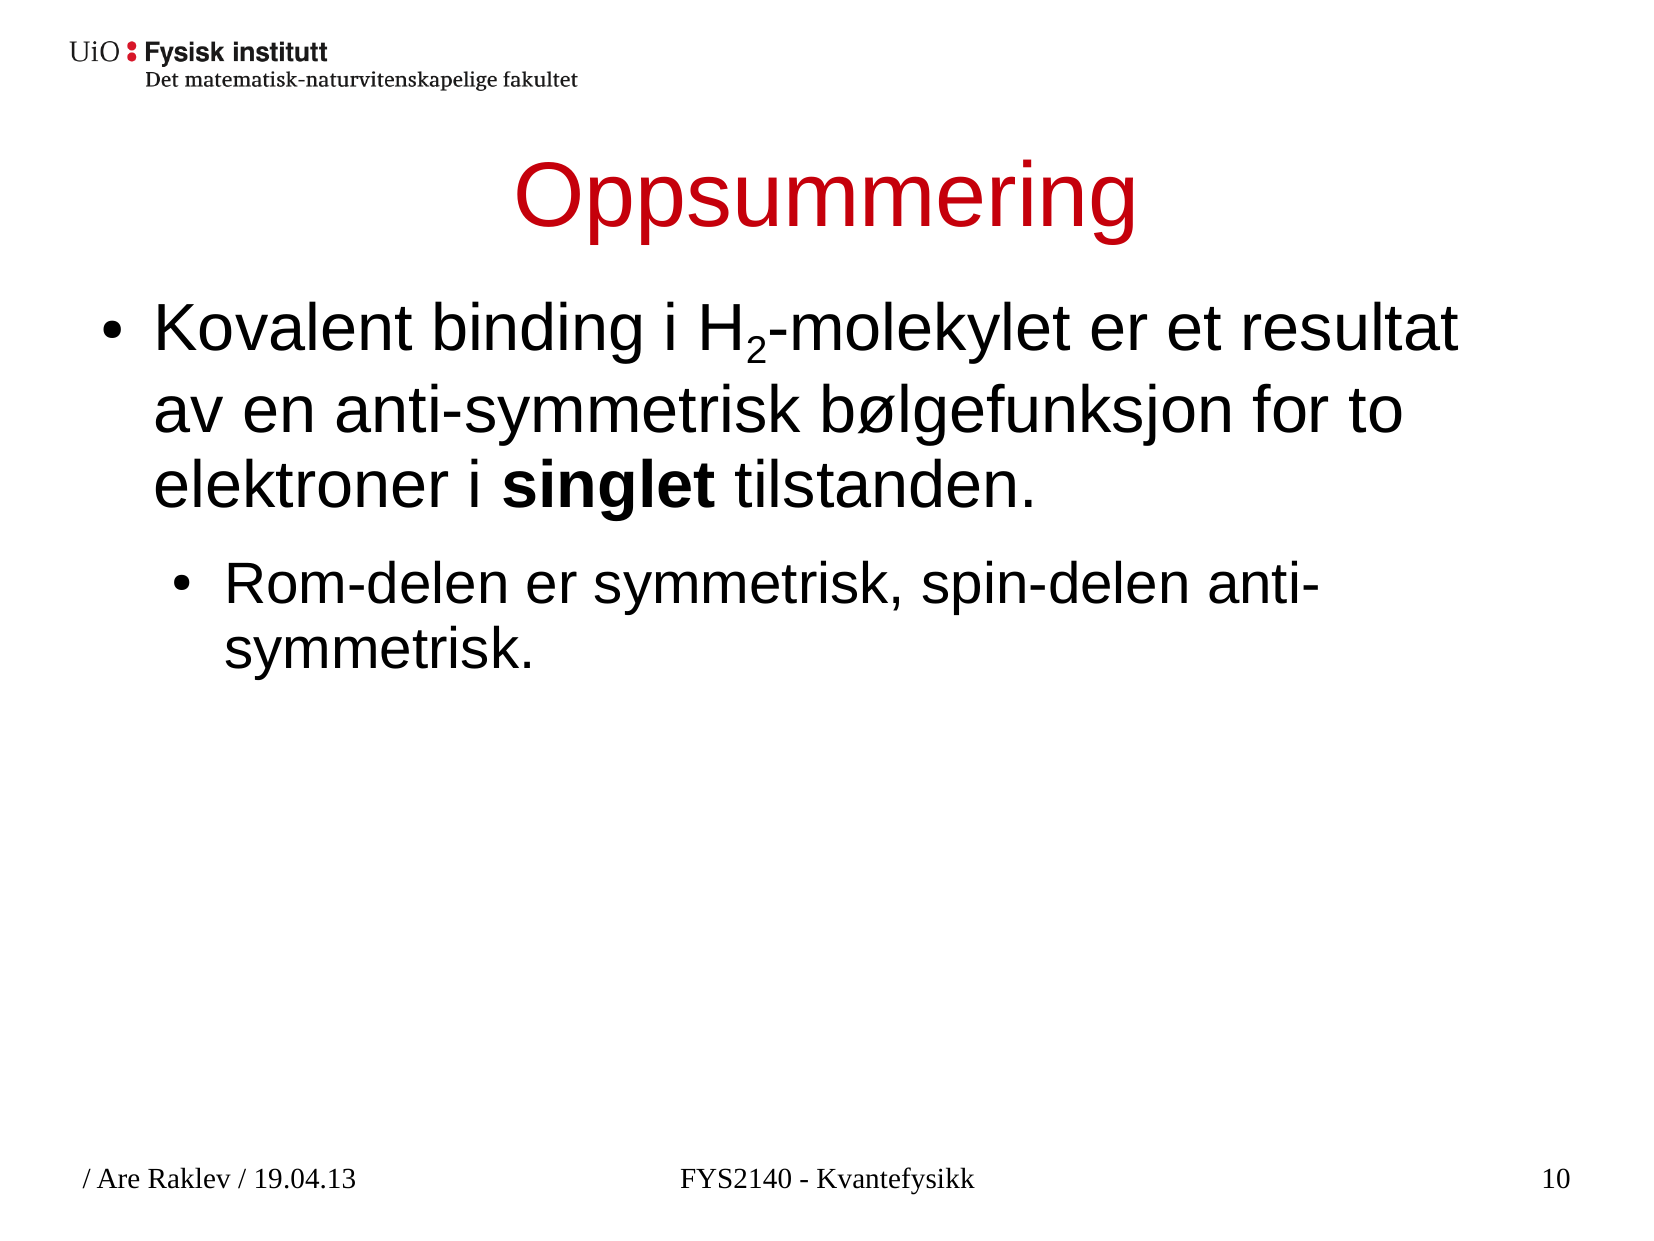

# Oppsummering
Kovalent binding i H2-molekylet er et resultat av en anti-symmetrisk bølgefunksjon for to elektroner i singlet tilstanden.
Rom-delen er symmetrisk, spin-delen anti-symmetrisk.
/ Are Raklev / 19.04.13
FYS2140 - Kvantefysikk
10